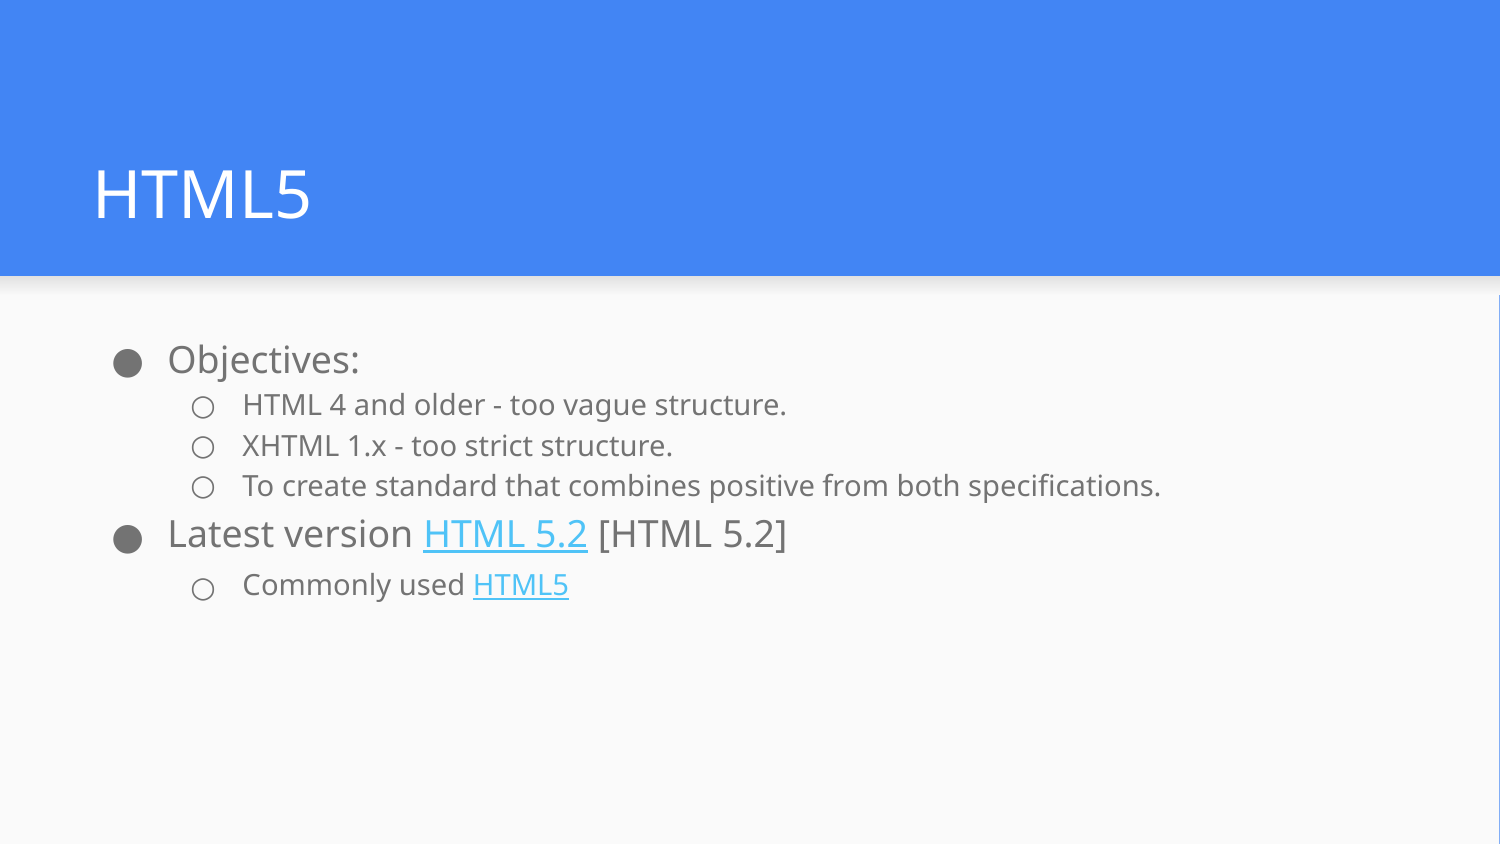

# HTML5
Objectives:
HTML 4 and older - too vague structure.
XHTML 1.x - too strict structure.
To create standard that combines positive from both specifications.
Latest version HTML 5.2 [HTML 5.2]
Commonly used HTML5